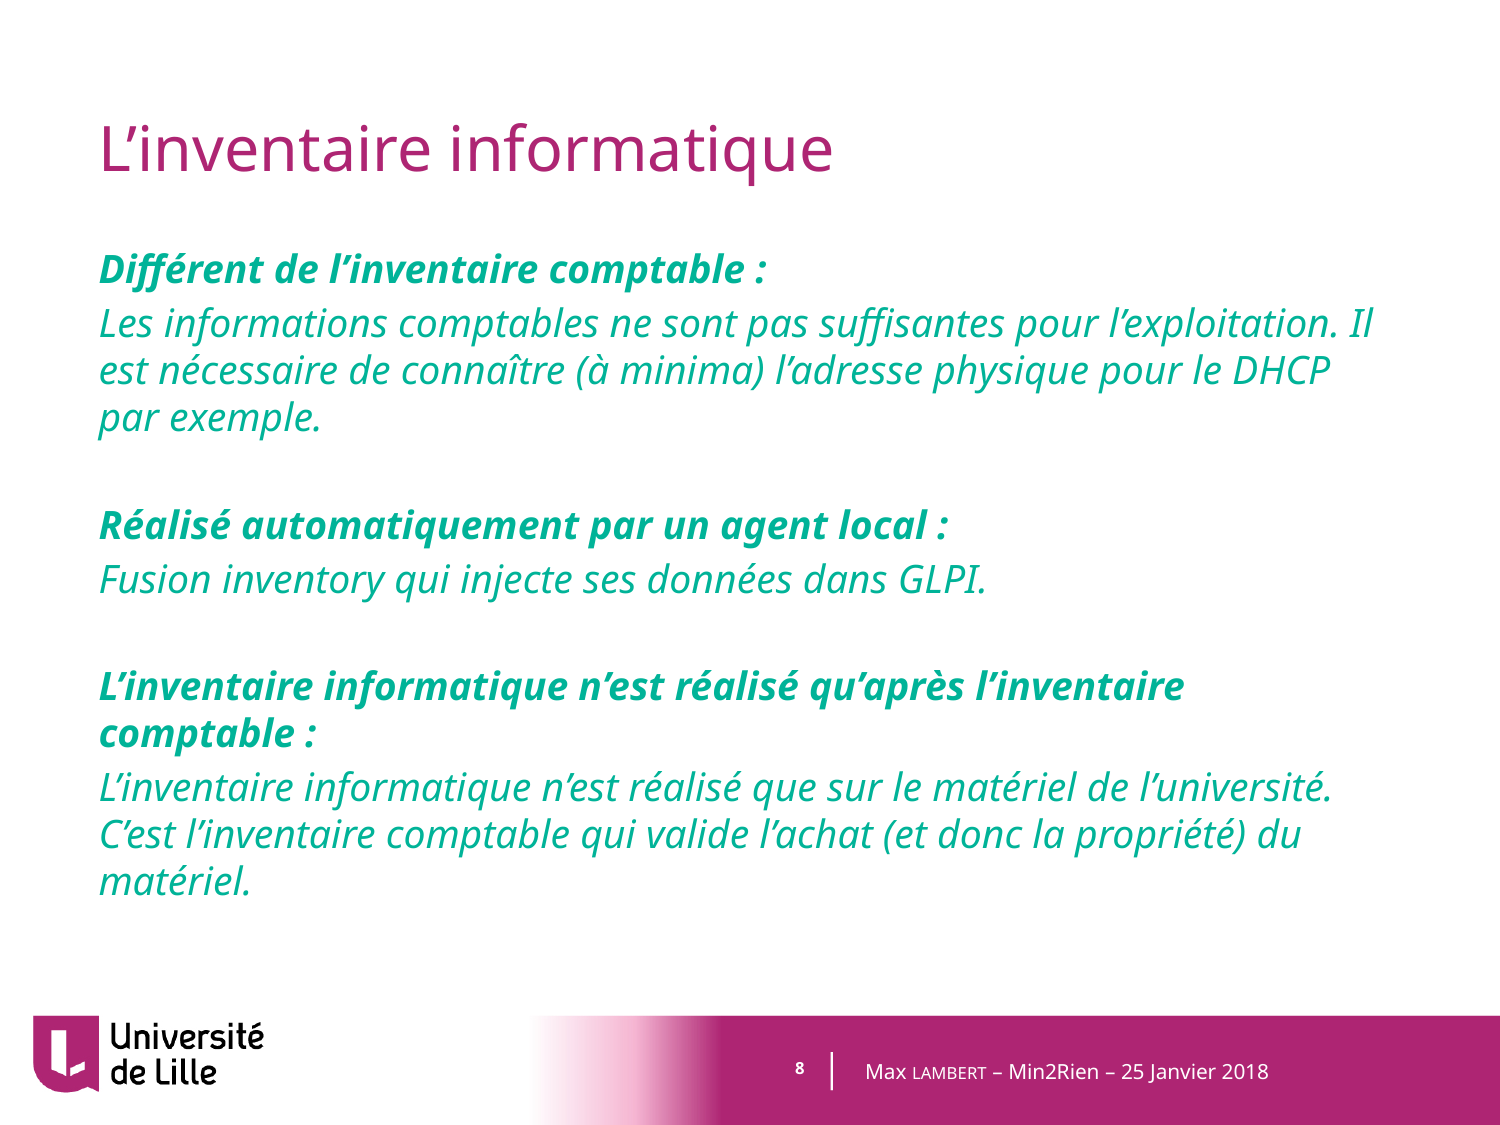

# L’inventaire informatique
Différent de l’inventaire comptable :
Les informations comptables ne sont pas suffisantes pour l’exploitation. Il est nécessaire de connaître (à minima) l’adresse physique pour le DHCP par exemple.
Réalisé automatiquement par un agent local :
Fusion inventory qui injecte ses données dans GLPI.
L’inventaire informatique n’est réalisé qu’après l’inventaire comptable :
L’inventaire informatique n’est réalisé que sur le matériel de l’université. C’est l’inventaire comptable qui valide l’achat (et donc la propriété) du matériel.